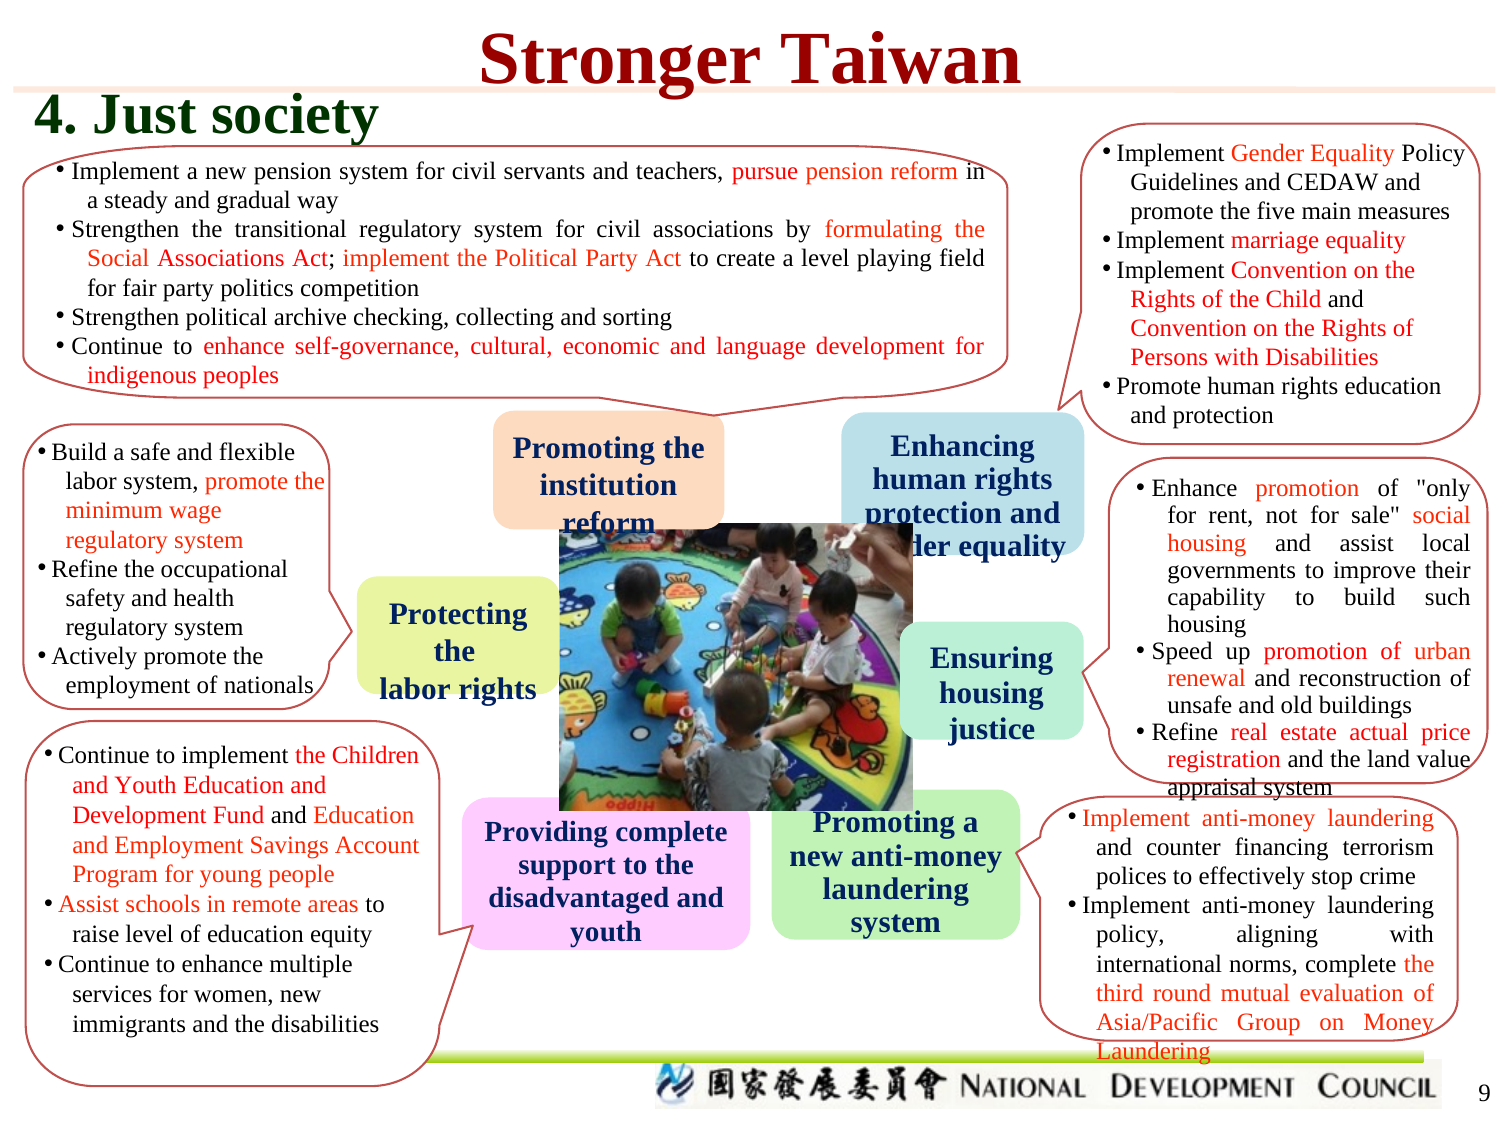

Stronger Taiwan
4. Just society
Implement Gender Equality Policy Guidelines and CEDAW and promote the five main measures
Implement marriage equality
Implement Convention on the Rights of the Child and Convention on the Rights of Persons with Disabilities
Promote human rights education and protection
Implement a new pension system for civil servants and teachers, pursue pension reform in a steady and gradual way
Strengthen the transitional regulatory system for civil associations by formulating the Social Associations Act; implement the Political Party Act to create a level playing field for fair party politics competition
Strengthen political archive checking, collecting and sorting
Continue to enhance self-governance, cultural, economic and language development for indigenous peoples
Promoting the institution reform
Enhancing human rights protection and gender equality
Build a safe and flexible labor system, promote the minimum wage regulatory system
Refine the occupational safety and health regulatory system
Actively promote the employment of nationals
Enhance promotion of "only for rent, not for sale" social housing and assist local governments to improve their capability to build such housing
Speed up promotion of urban renewal and reconstruction of unsafe and old buildings
Refine real estate actual price registration and the land value appraisal system
Protecting the
labor rights
Ensuring housing justice
Continue to implement the Children and Youth Education and Development Fund and Education and Employment Savings Account Program for young people
Assist schools in remote areas to raise level of education equity
Continue to enhance multiple services for women, new immigrants and the disabilities
Promoting a new anti-money laundering system
Implement anti-money laundering and counter financing terrorism polices to effectively stop crime
Implement anti-money laundering policy, aligning with international norms, complete the third round mutual evaluation of Asia/Pacific Group on Money Laundering
Providing complete support to the disadvantaged and youth